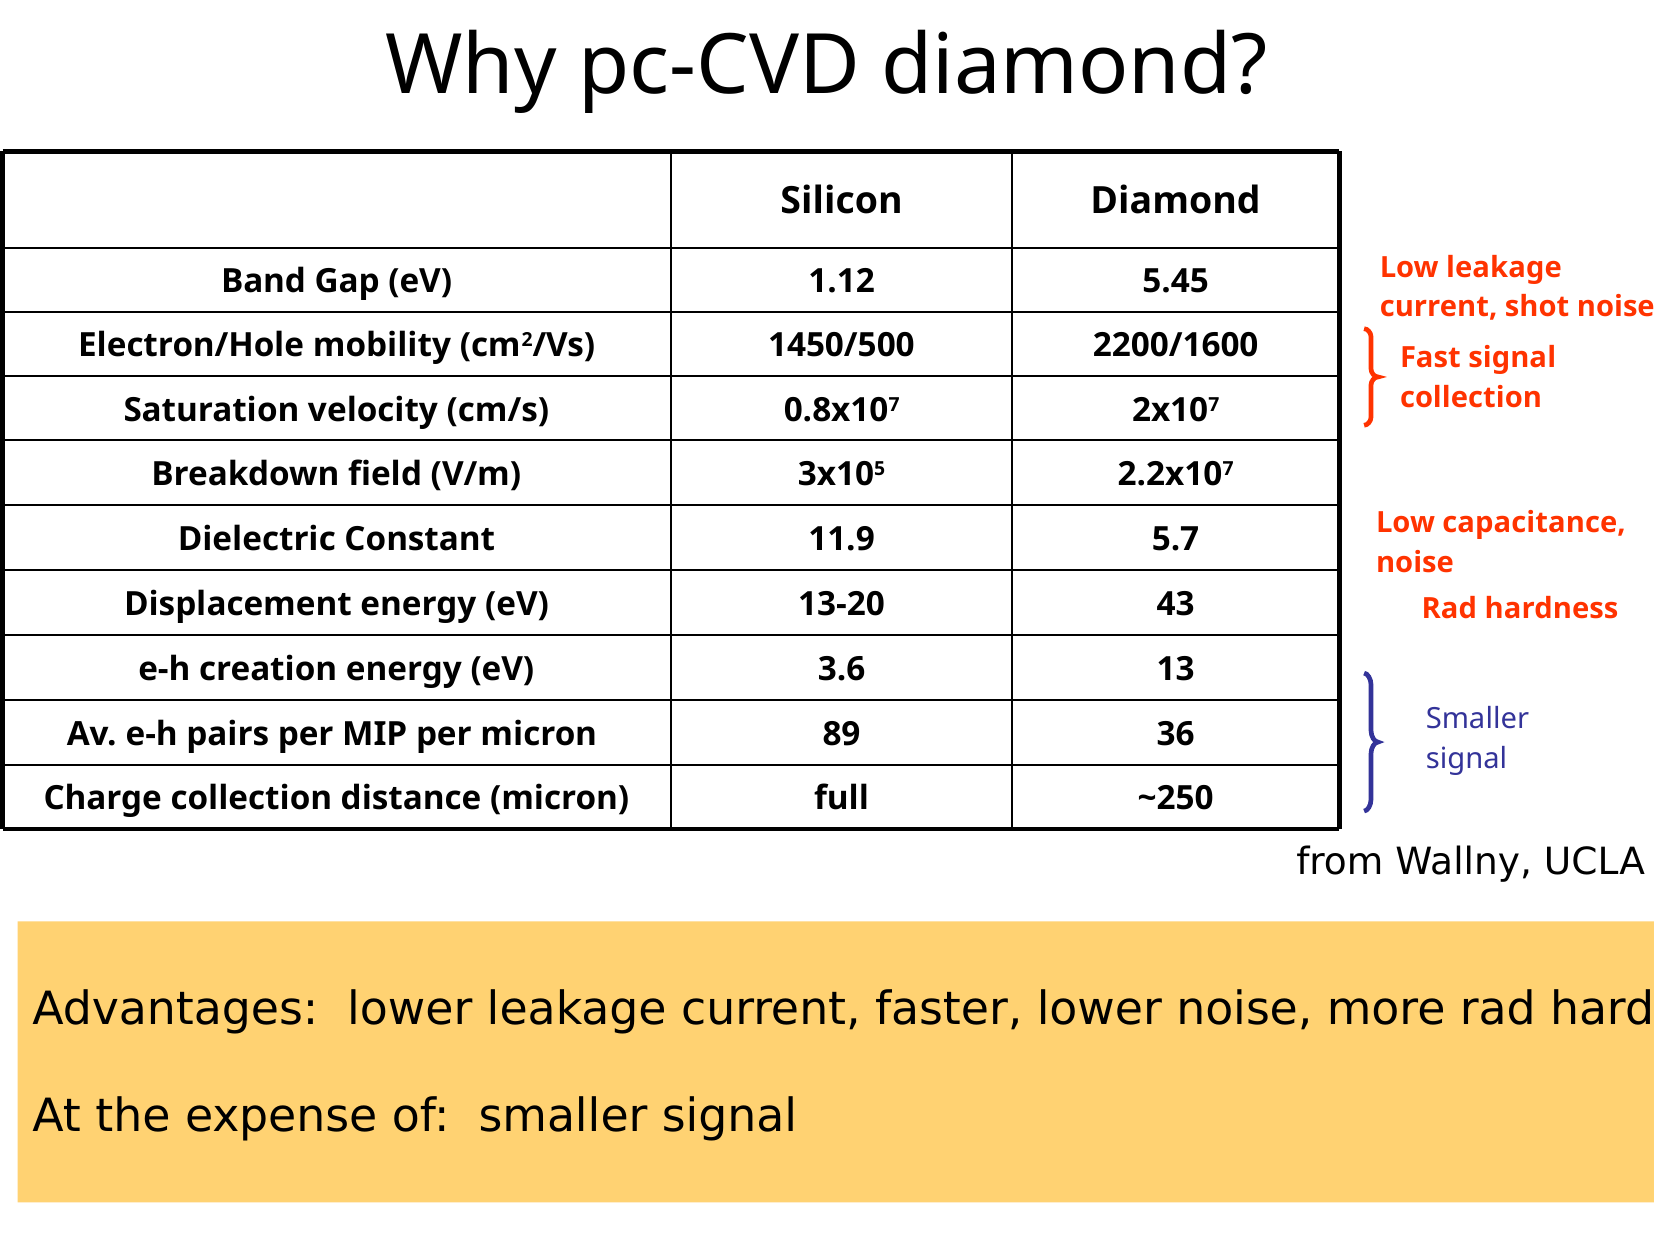

# Why pc-CVD diamond?
Silicon
Diamond
Band Gap (eV)
1.12
5.45
Electron/Hole mobility (cm2/Vs)
1450/500
2200/1600
Saturation velocity (cm/s)
0.8x107
2x107
Breakdown field (V/m)
3x105
2.2x107
Dielectric Constant
11.9
5.7
Displacement energy (eV)
13-20
43
e-h creation energy (eV)
3.6
13
Av. e-h pairs per MIP per micron
89
36
Charge collection distance (micron)
full
~250
Low leakage
current, shot noise
Fast signal
collection
Low capacitance,
noise
Rad hardness
Smaller
signal
from Wallny, UCLA
Advantages: lower leakage current, faster, lower noise, more rad hard
At the expense of: smaller signal